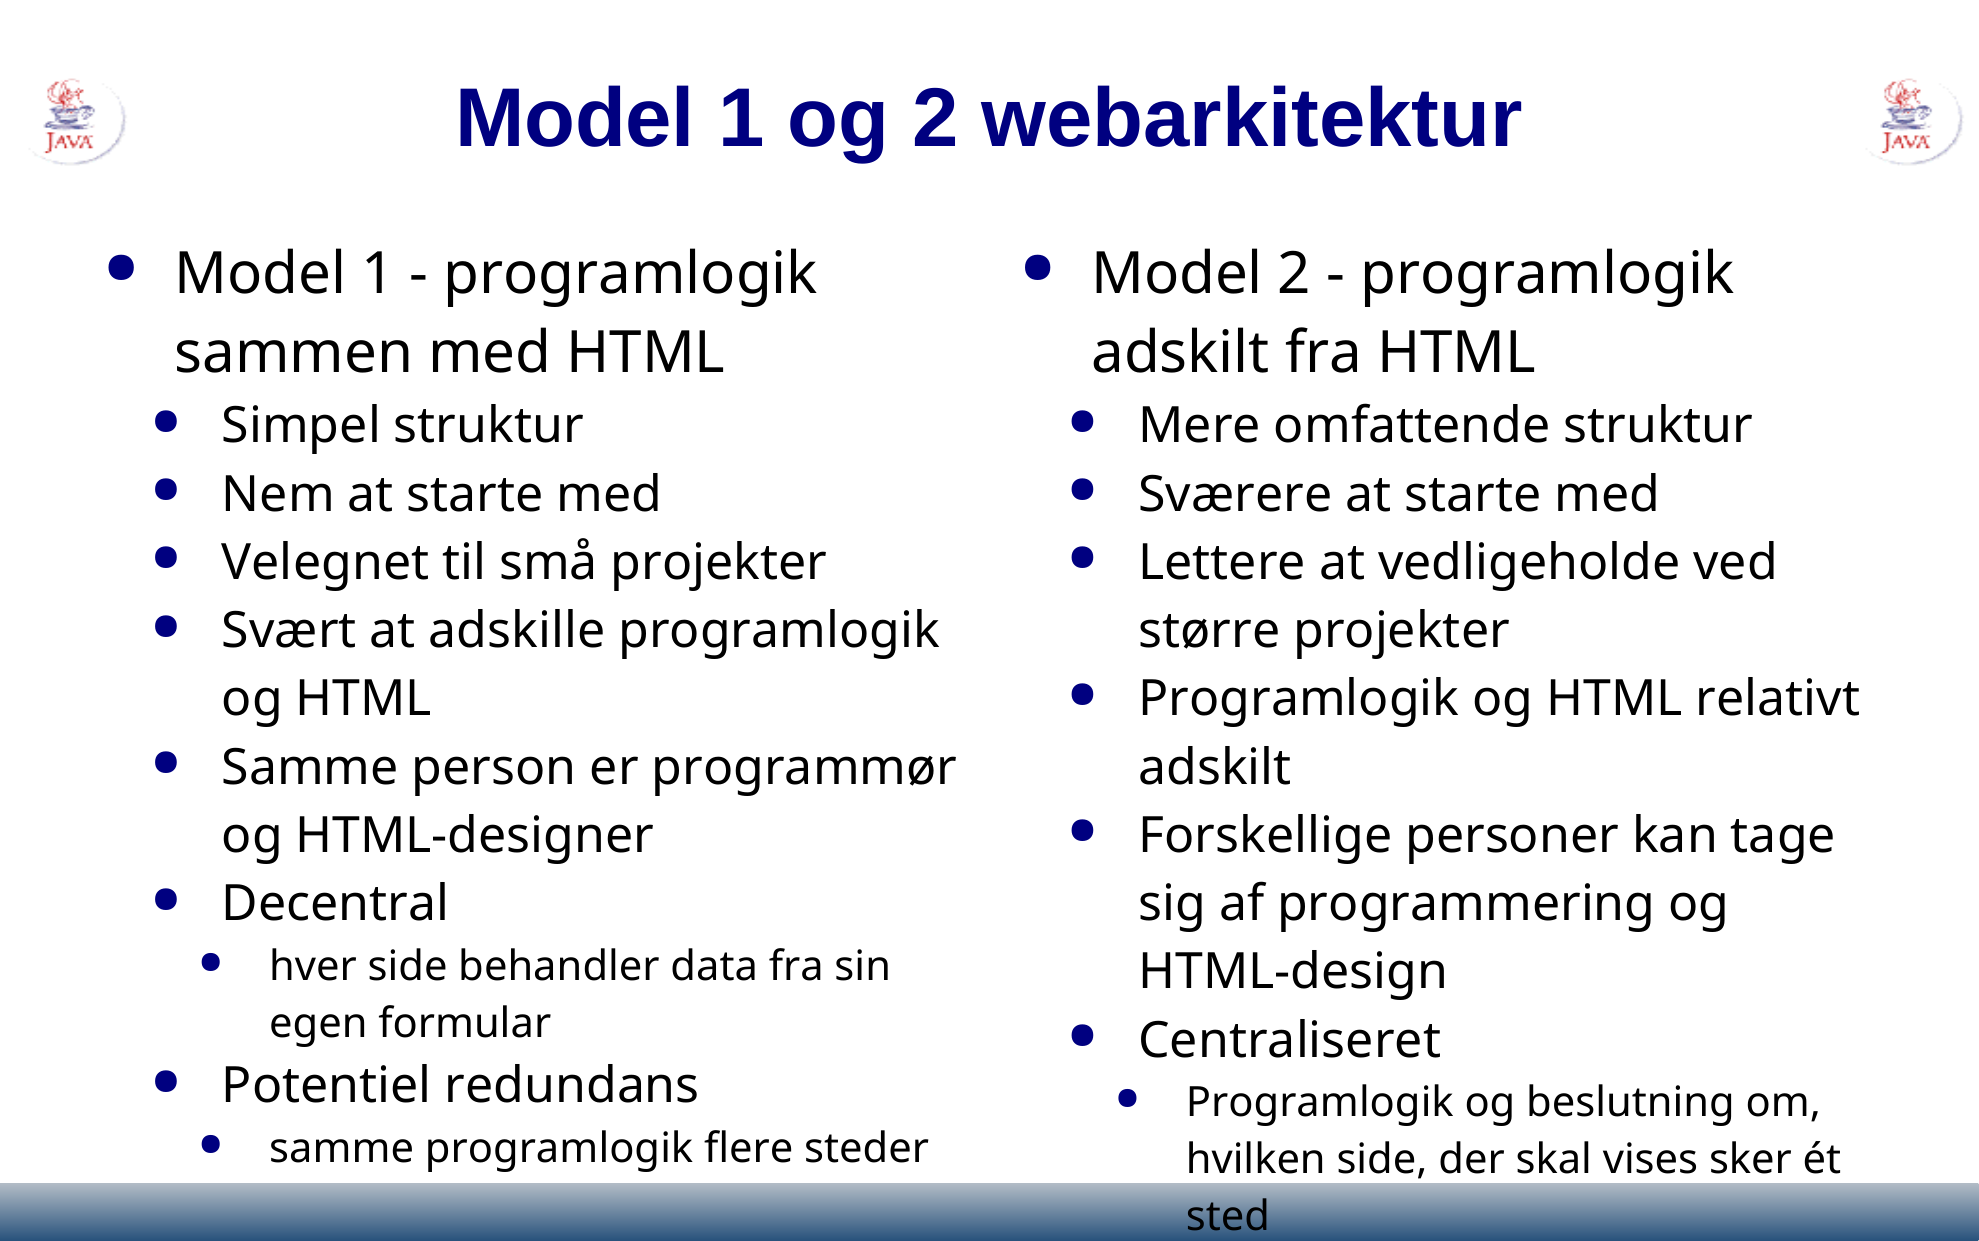

# Model 1 og 2 webarkitektur
Model 1 - programlogik sammen med HTML
Simpel struktur
Nem at starte med
Velegnet til små projekter
Svært at adskille programlogik og HTML
Samme person er programmør og HTML-designer
Decentral
hver side behandler data fra sin egen formular
Potentiel redundans
samme programlogik flere steder
Model 2 - programlogik adskilt fra HTML
Mere omfattende struktur
Sværere at starte med
Lettere at vedligeholde ved større projekter
Programlogik og HTML relativt adskilt
Forskellige personer kan tage sig af programmering og HTML-design
Centraliseret
Programlogik og beslutning om, hvilken side, der skal vises sker ét sted